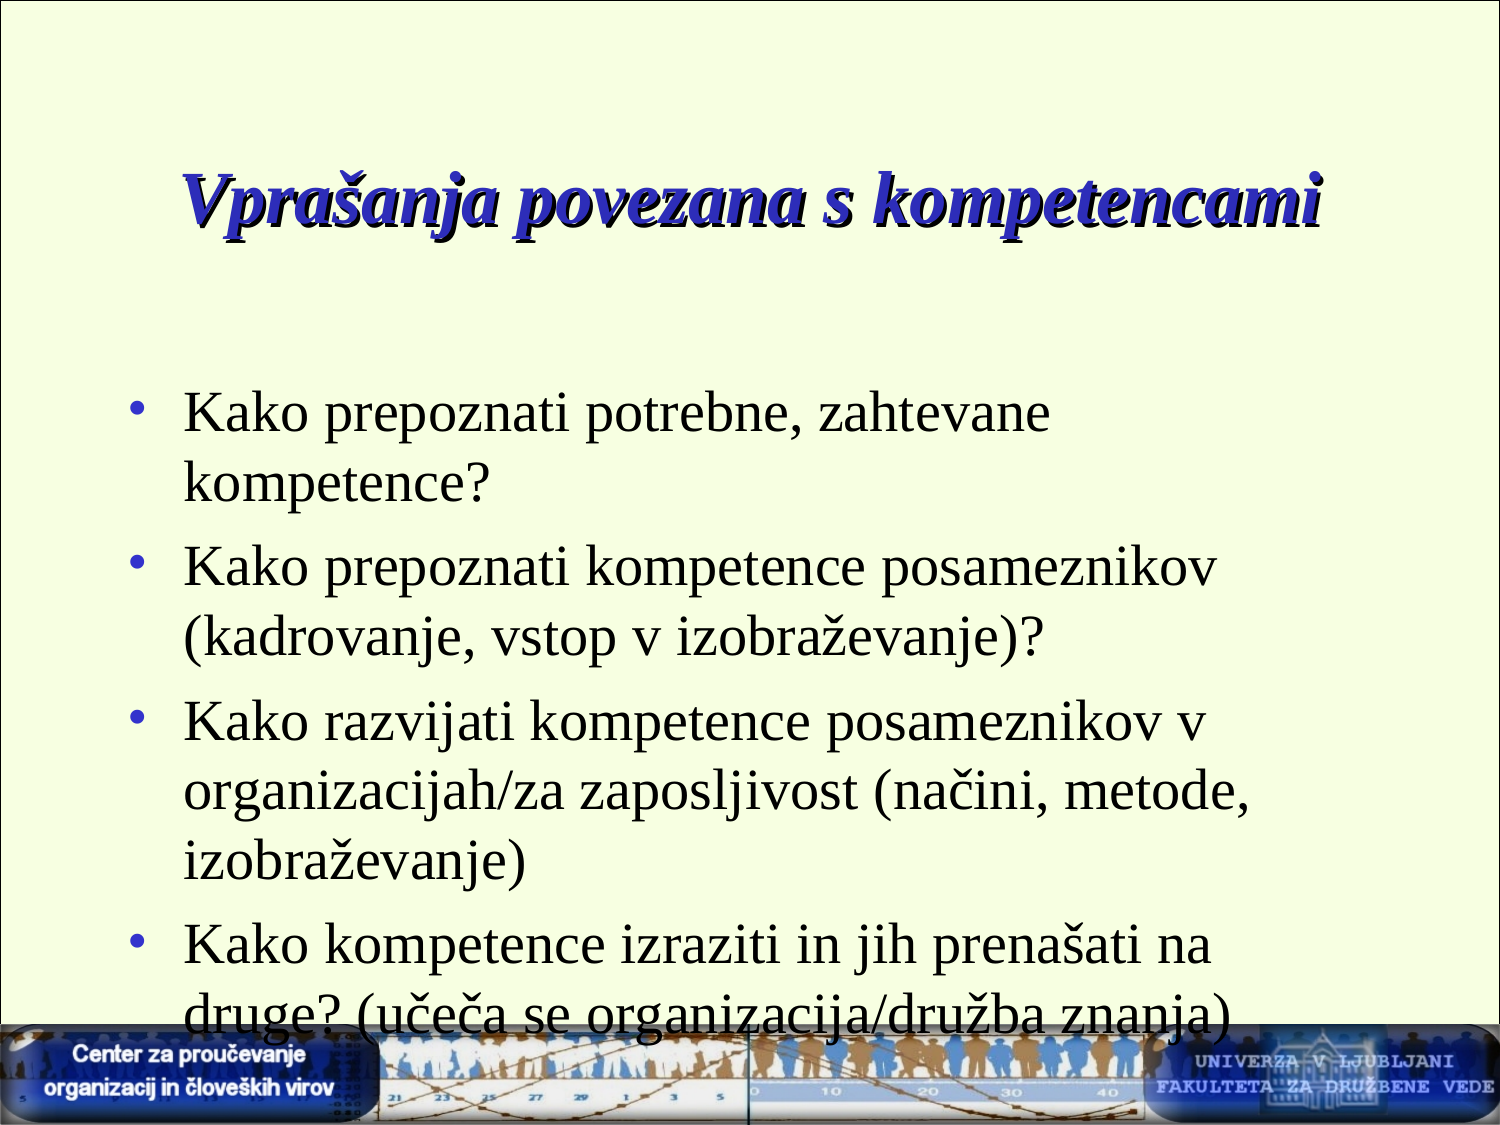

# Vprašanja povezana s kompetencami
Kako prepoznati potrebne, zahtevane kompetence?
Kako prepoznati kompetence posameznikov (kadrovanje, vstop v izobraževanje)?
Kako razvijati kompetence posameznikov v organizacijah/za zaposljivost (načini, metode, izobraževanje)
Kako kompetence izraziti in jih prenašati na druge? (učeča se organizacija/družba znanja)